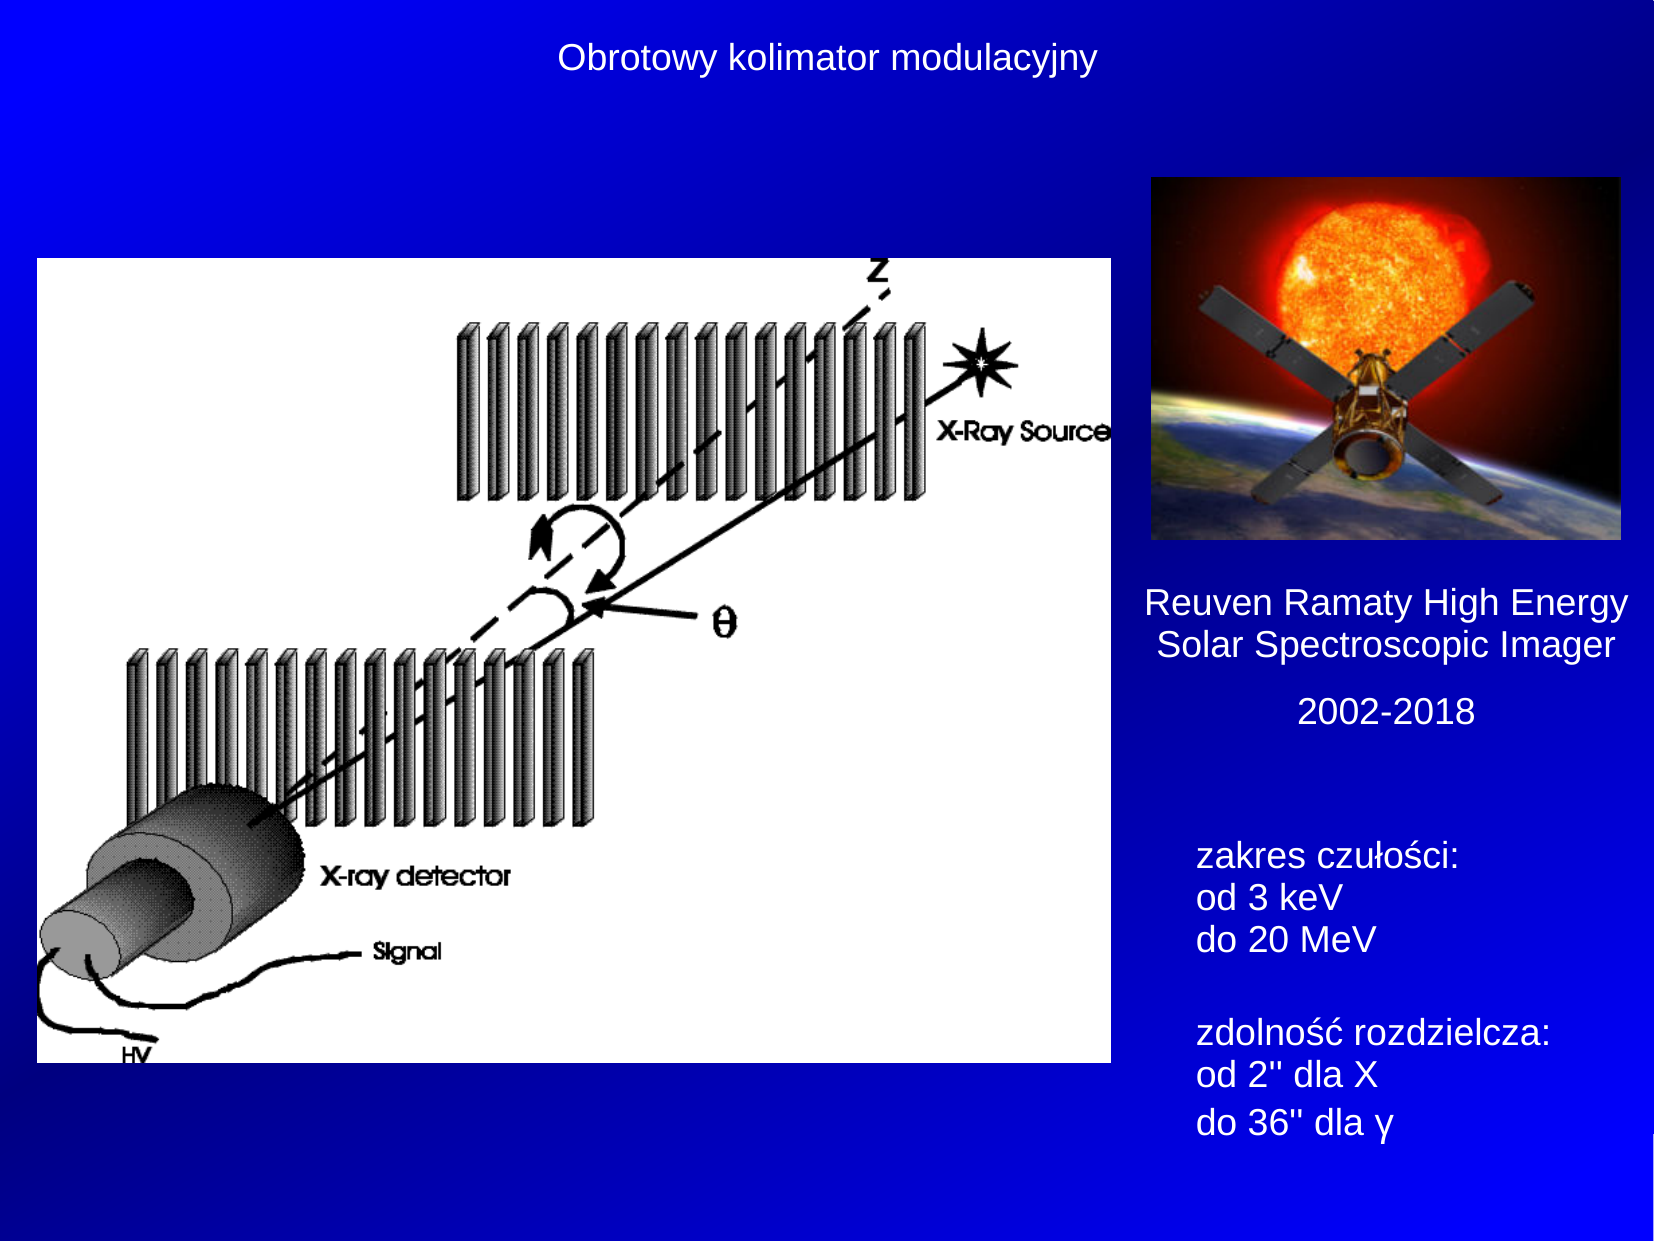

Obrotowy kolimator modulacyjny
Reuven Ramaty High Energy Solar Spectroscopic Imager
2002-2018
zakres czułości:
od 3 keV
do 20 MeV
zdolność rozdzielcza:
od 2'' dla X
do 36'' dla γ